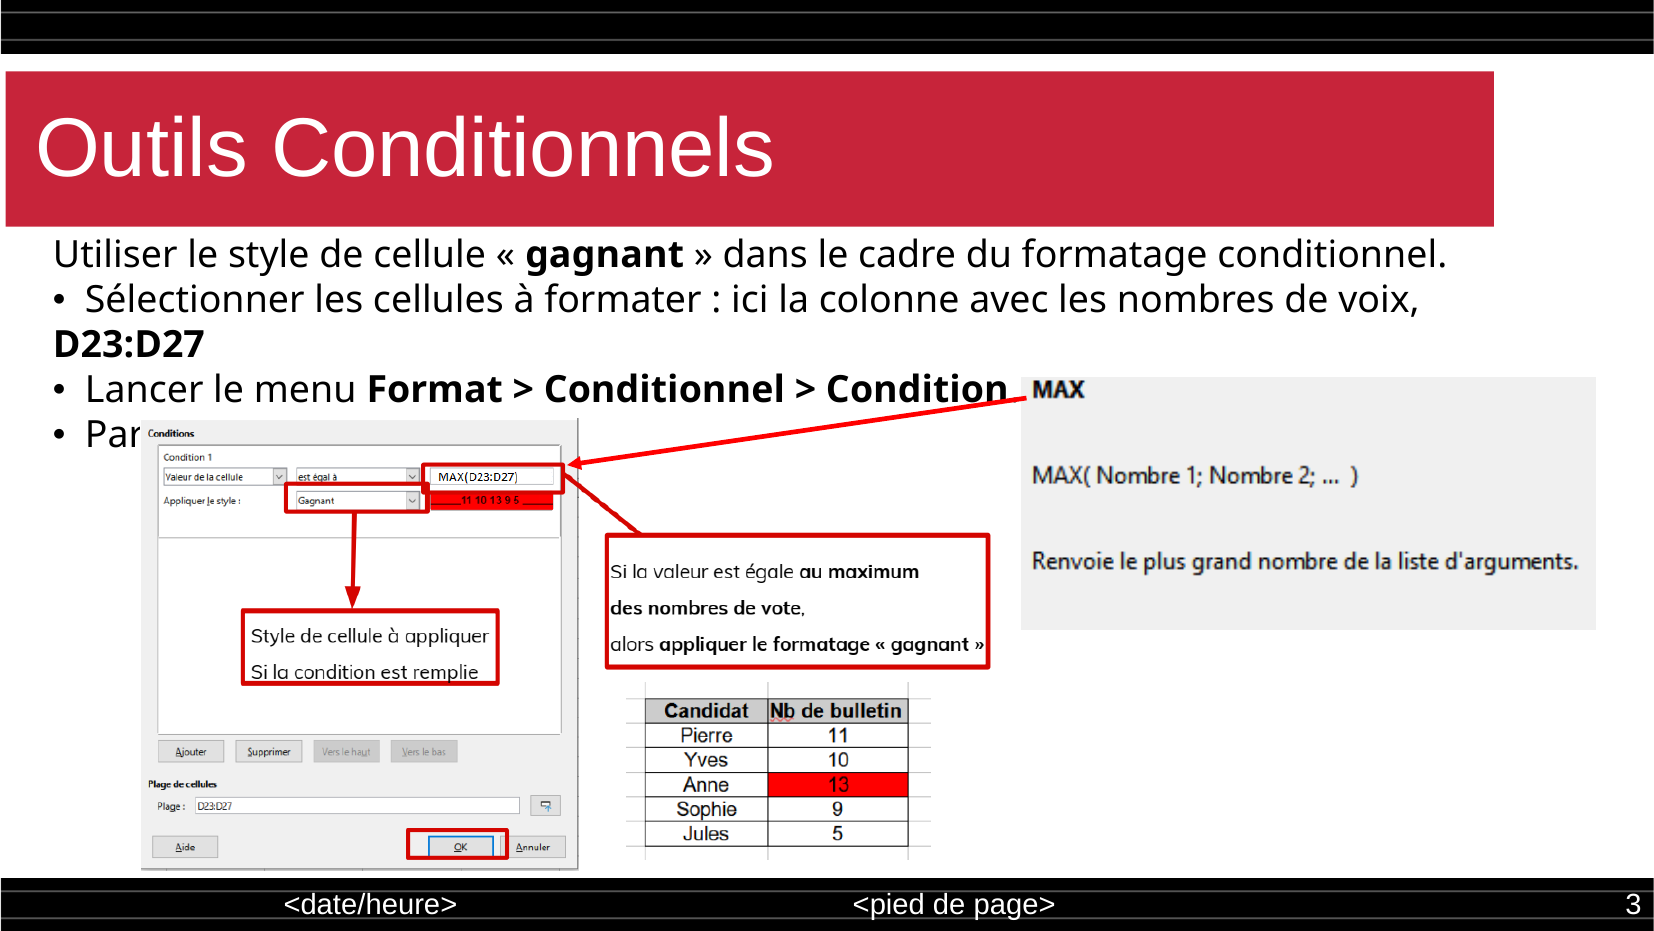

Outils Conditionnels
Utiliser le style de cellule « gagnant » dans le cadre du formatage conditionnel.
• Sélectionner les cellules à formater : ici la colonne avec les nombres de voix, D23:D27
• Lancer le menu Format > Conditionnel > Condition.
• Paramétrer le formatage